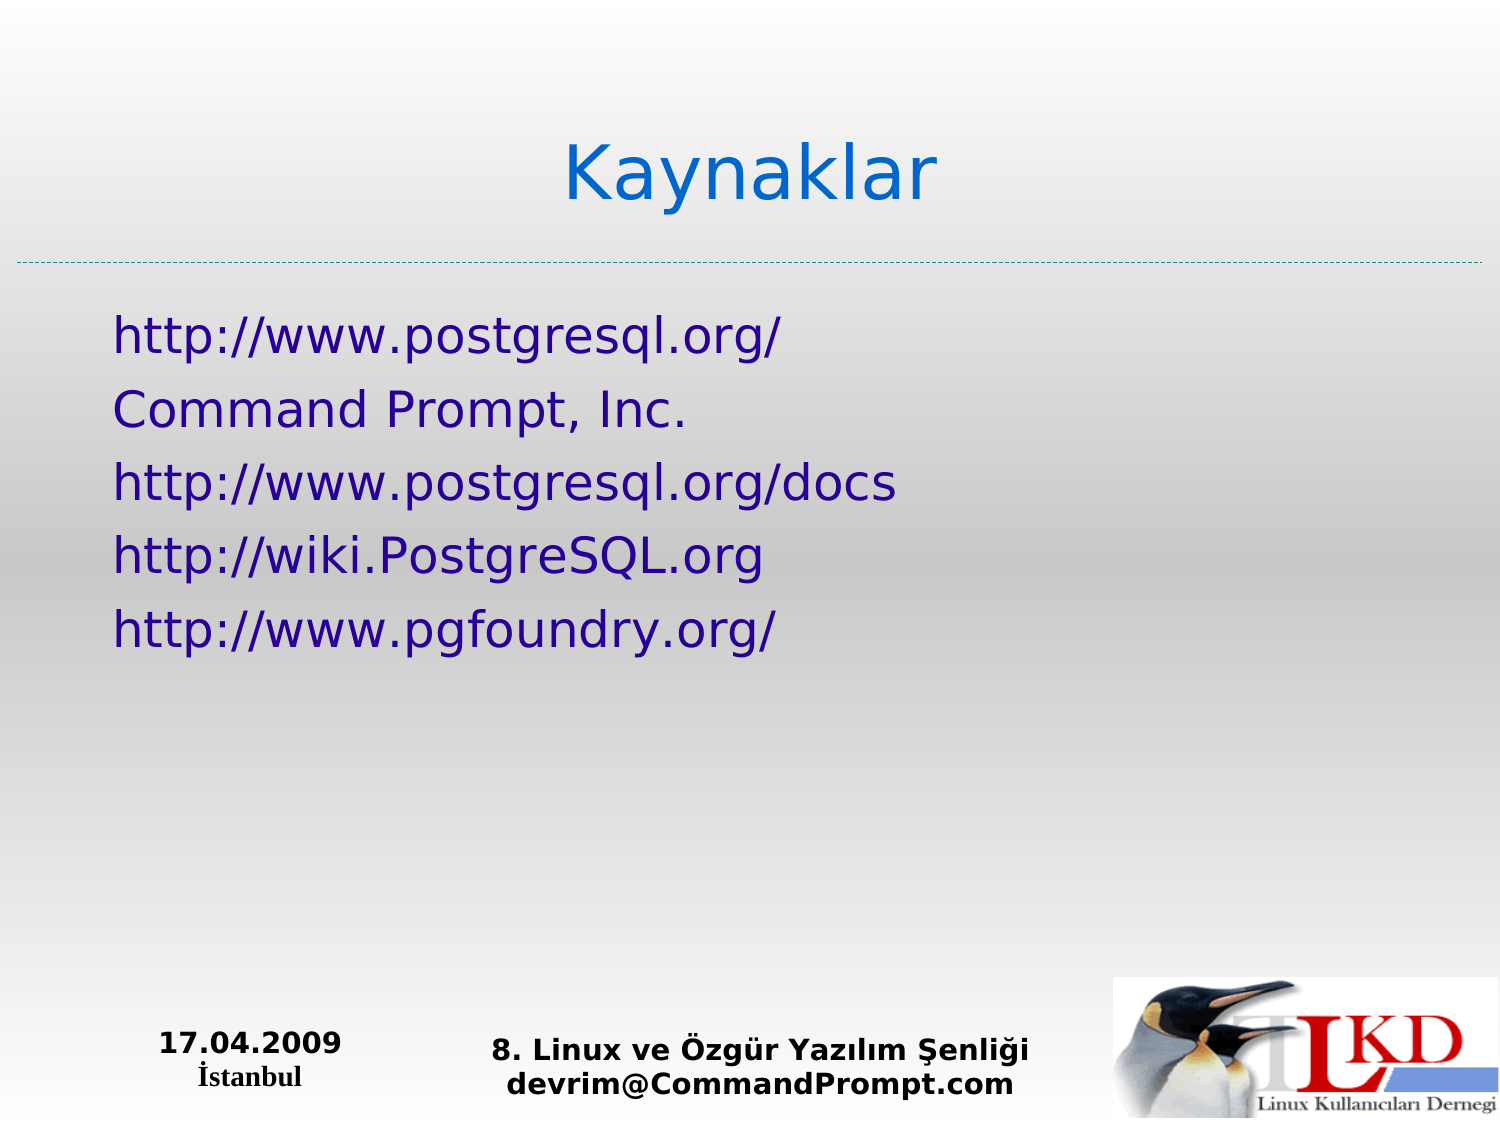

# Kaynaklar
http://www.postgresql.org/
Command Prompt, Inc.
http://www.postgresql.org/docs
http://wiki.PostgreSQL.org
http://www.pgfoundry.org/